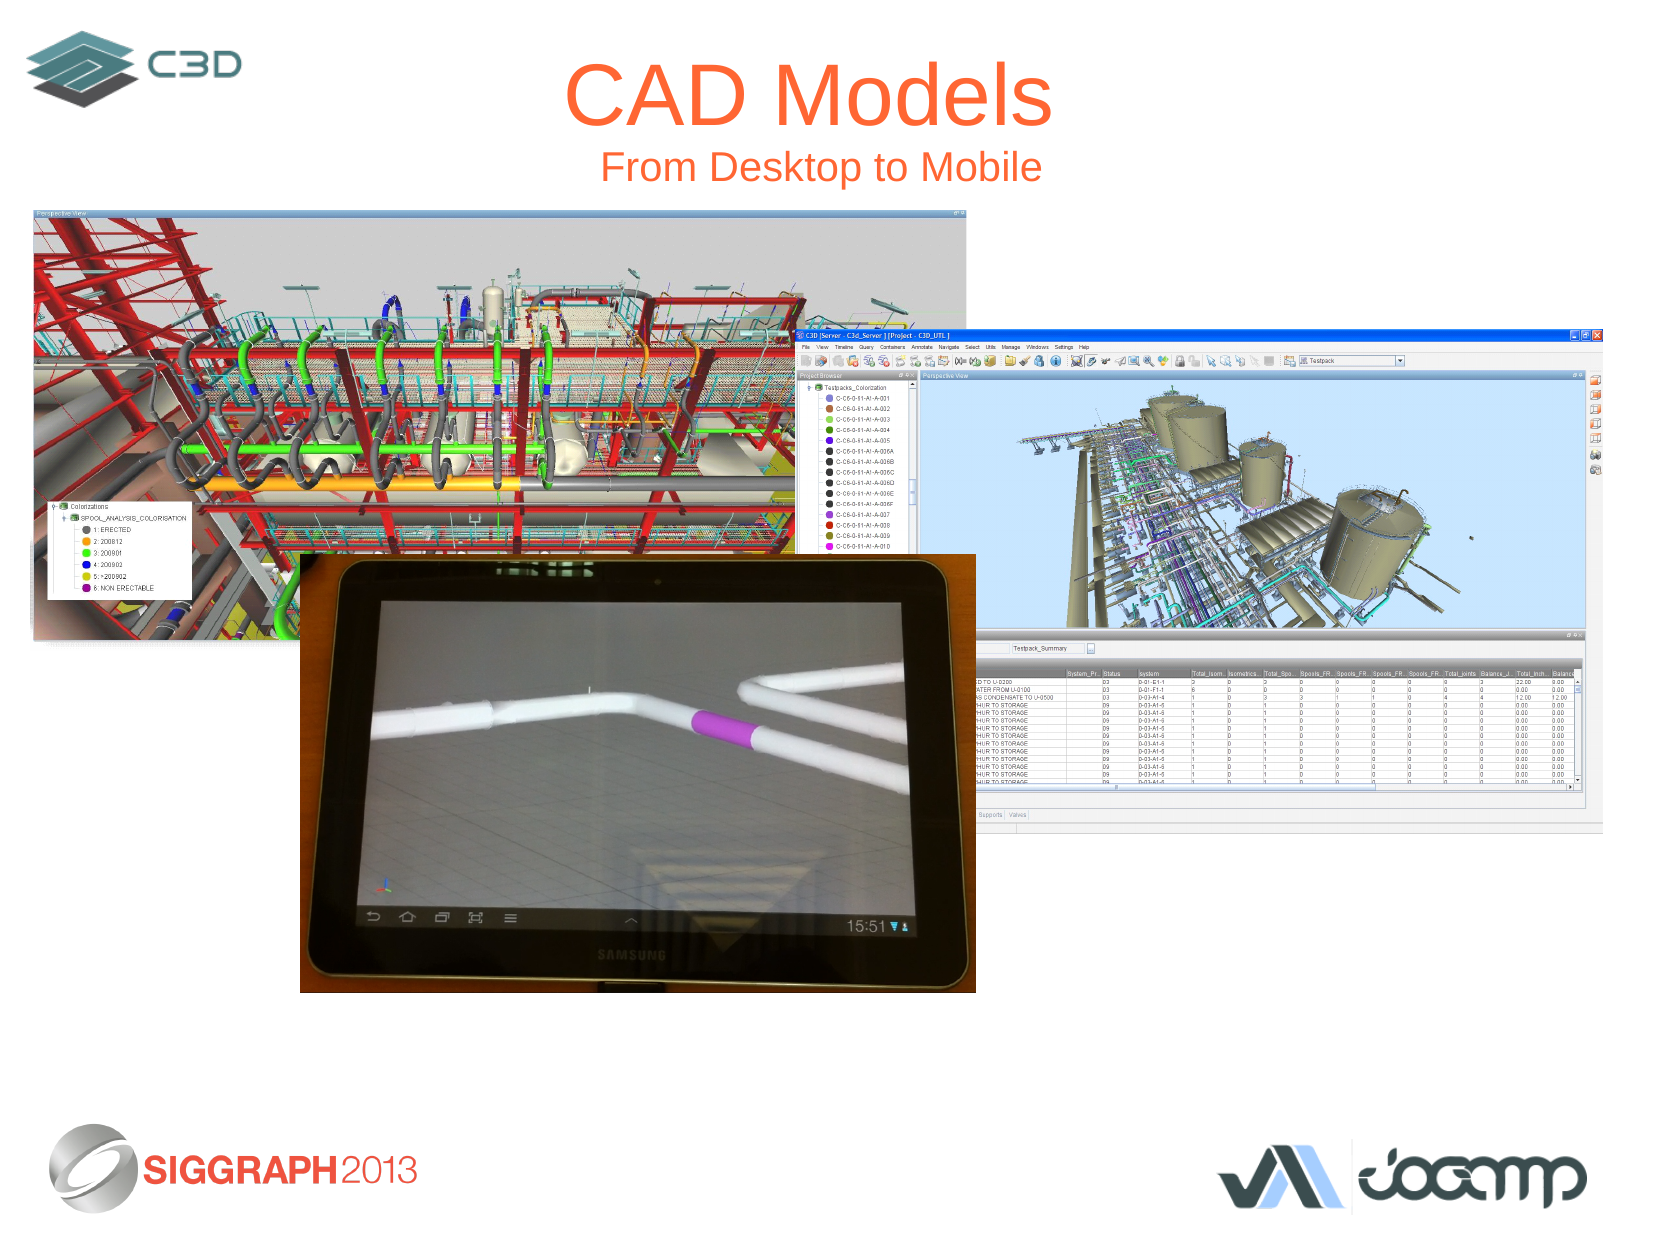

# CAD Models From Desktop to Mobile